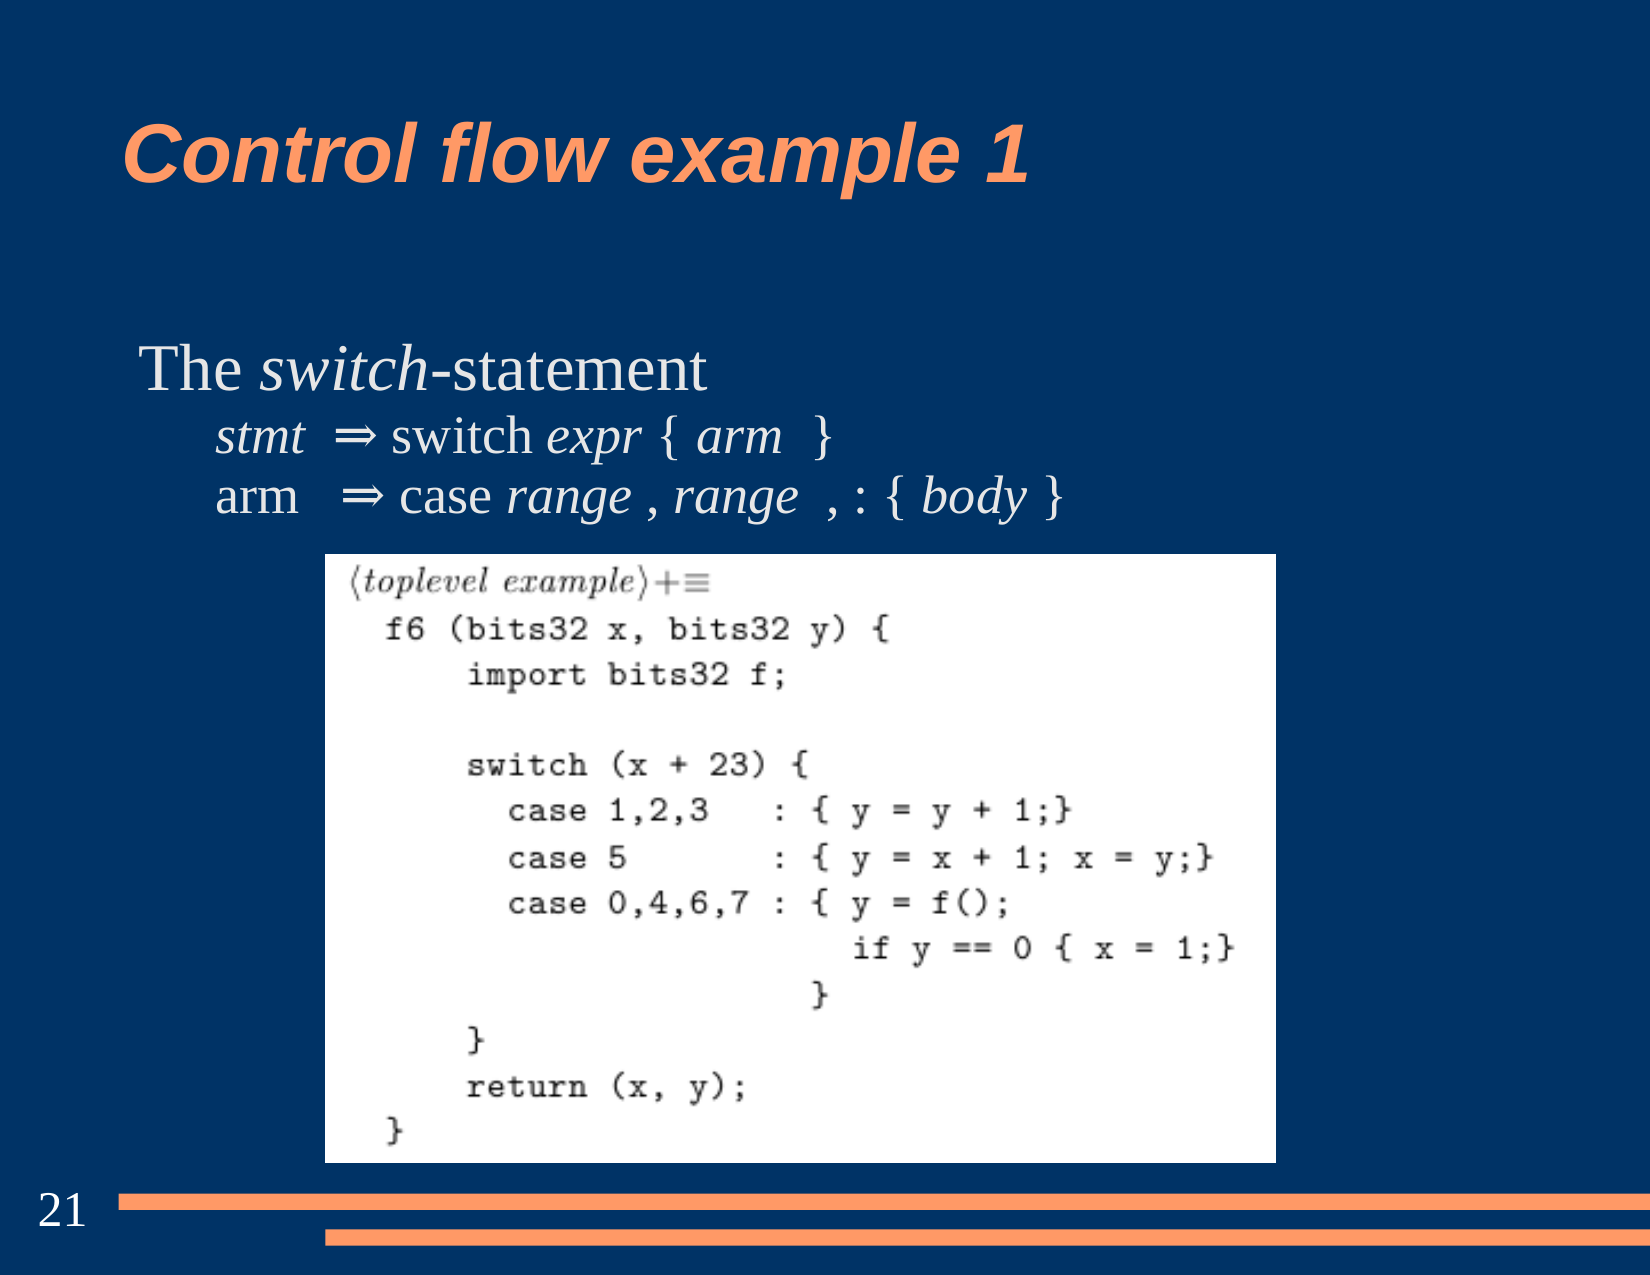

# Control flow example 1
The switch-statement
stmt ⇒ switch expr { arm }
arm ⇒ case range , range , : { body }
21